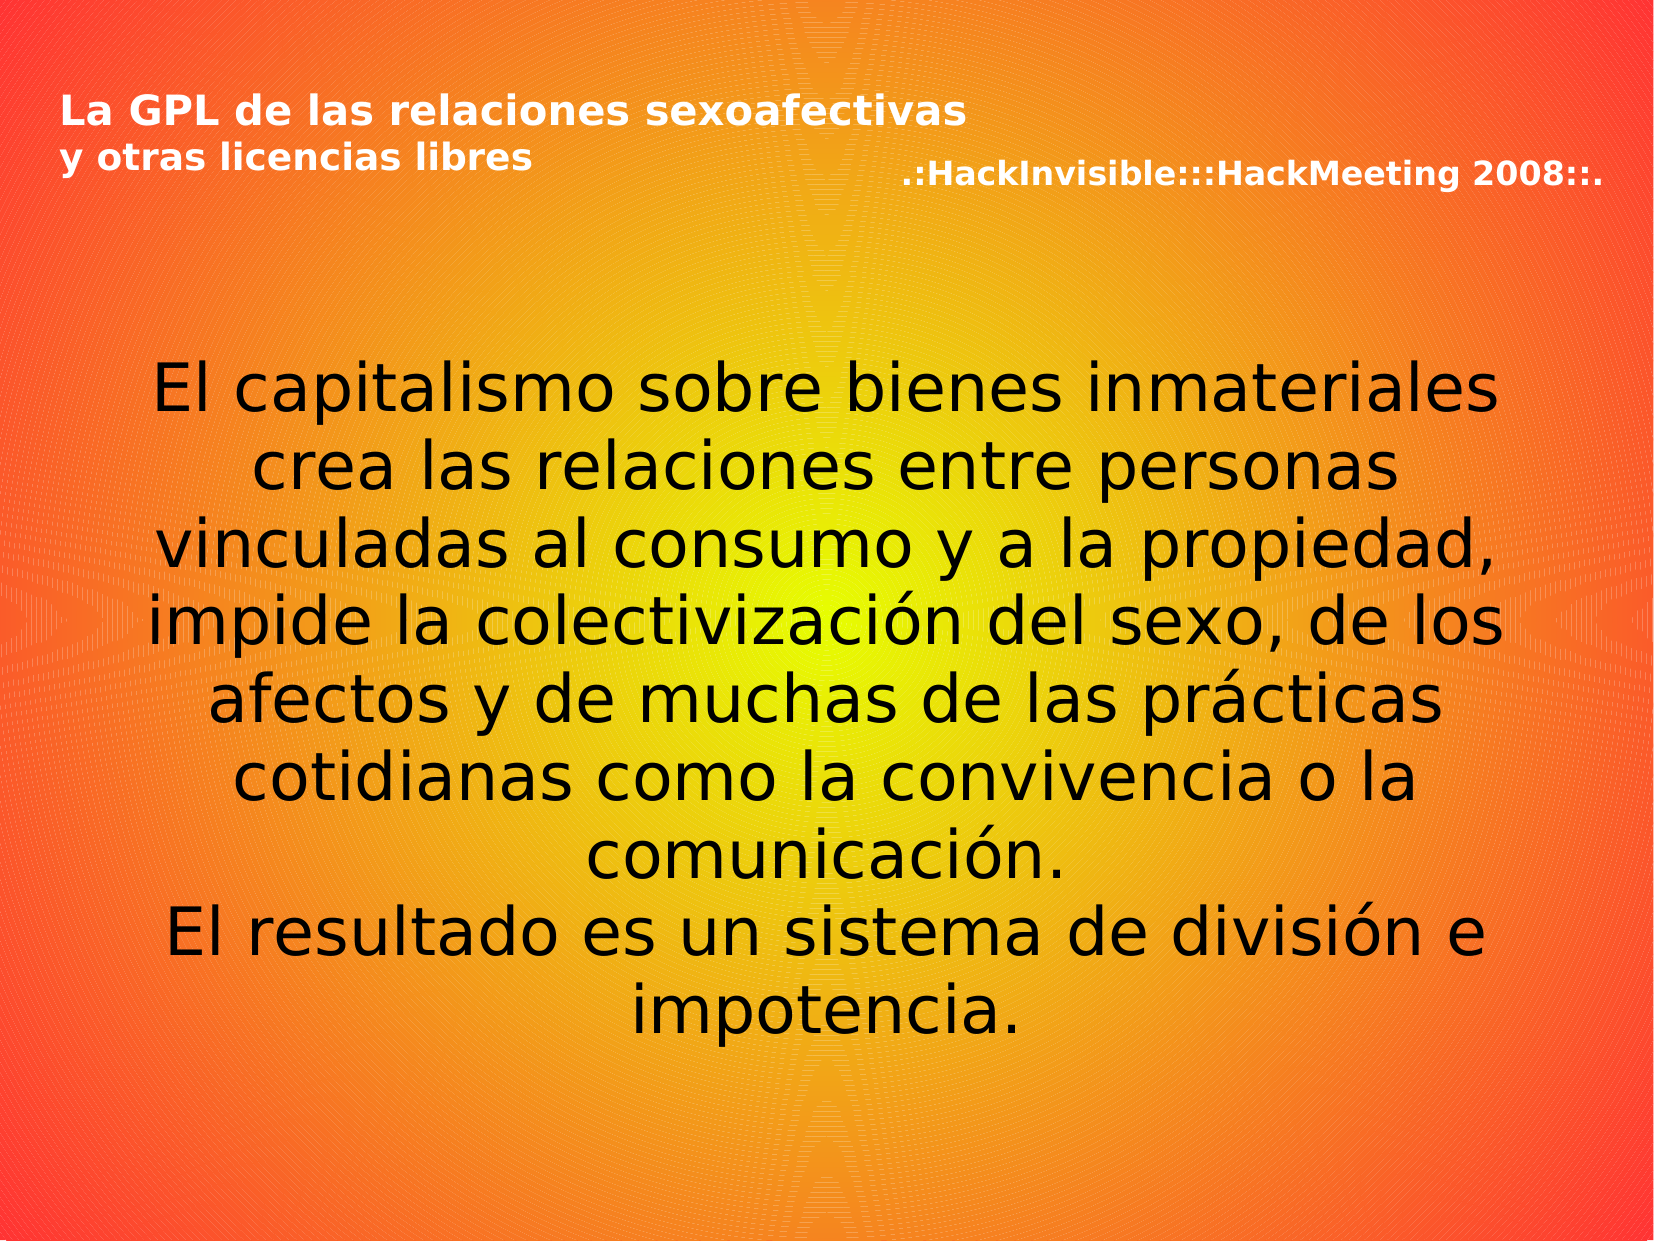

#
La GPL de las relaciones sexoafectivas
y otras licencias libres
.:HackInvisible:::HackMeeting 2008::.
El capitalismo sobre bienes inmateriales crea las relaciones entre personas vinculadas al consumo y a la propiedad,
impide la colectivización del sexo, de los afectos y de muchas de las prácticas cotidianas como la convivencia o la comunicación.
El resultado es un sistema de división e impotencia.